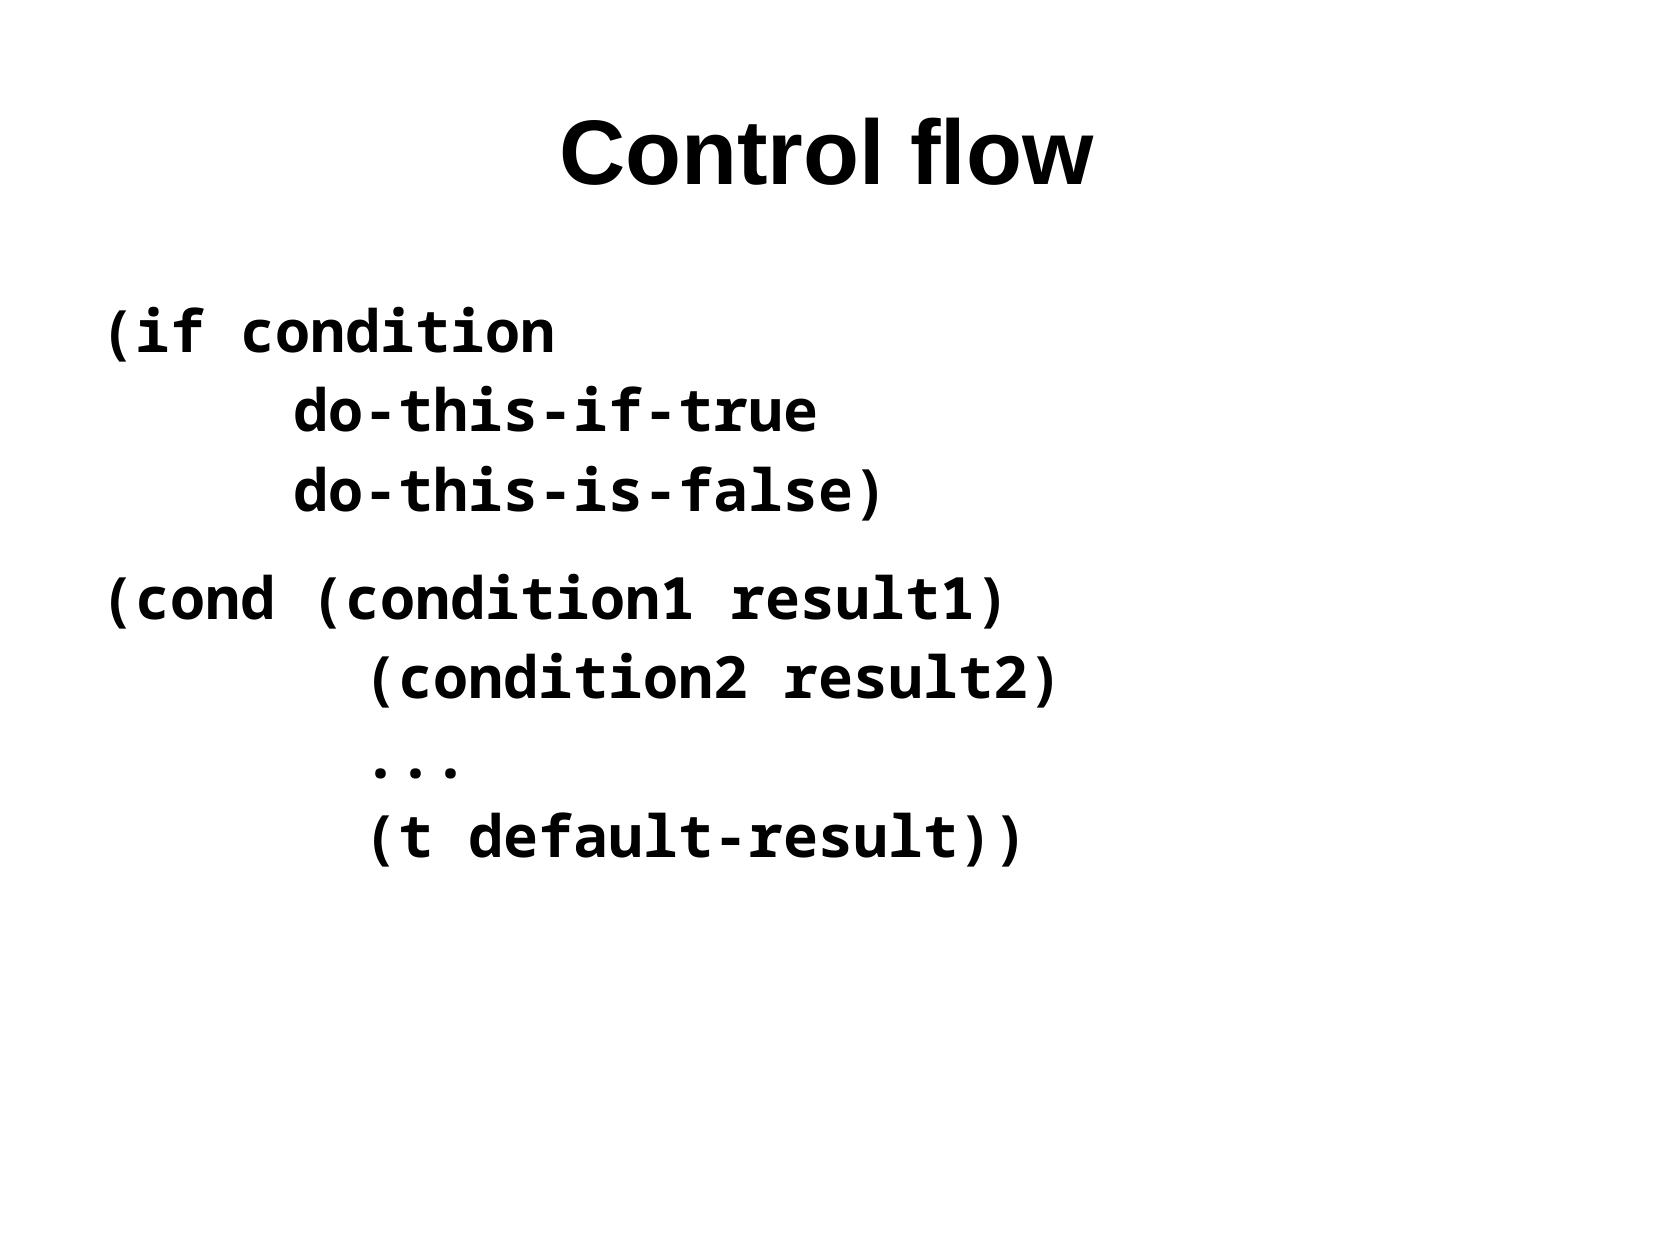

# Control flow
(if condition
 do-this-if-true
 do-this-is-false)
(cond (condition1 result1)
 (condition2 result2)
 ...
 (t default-result))